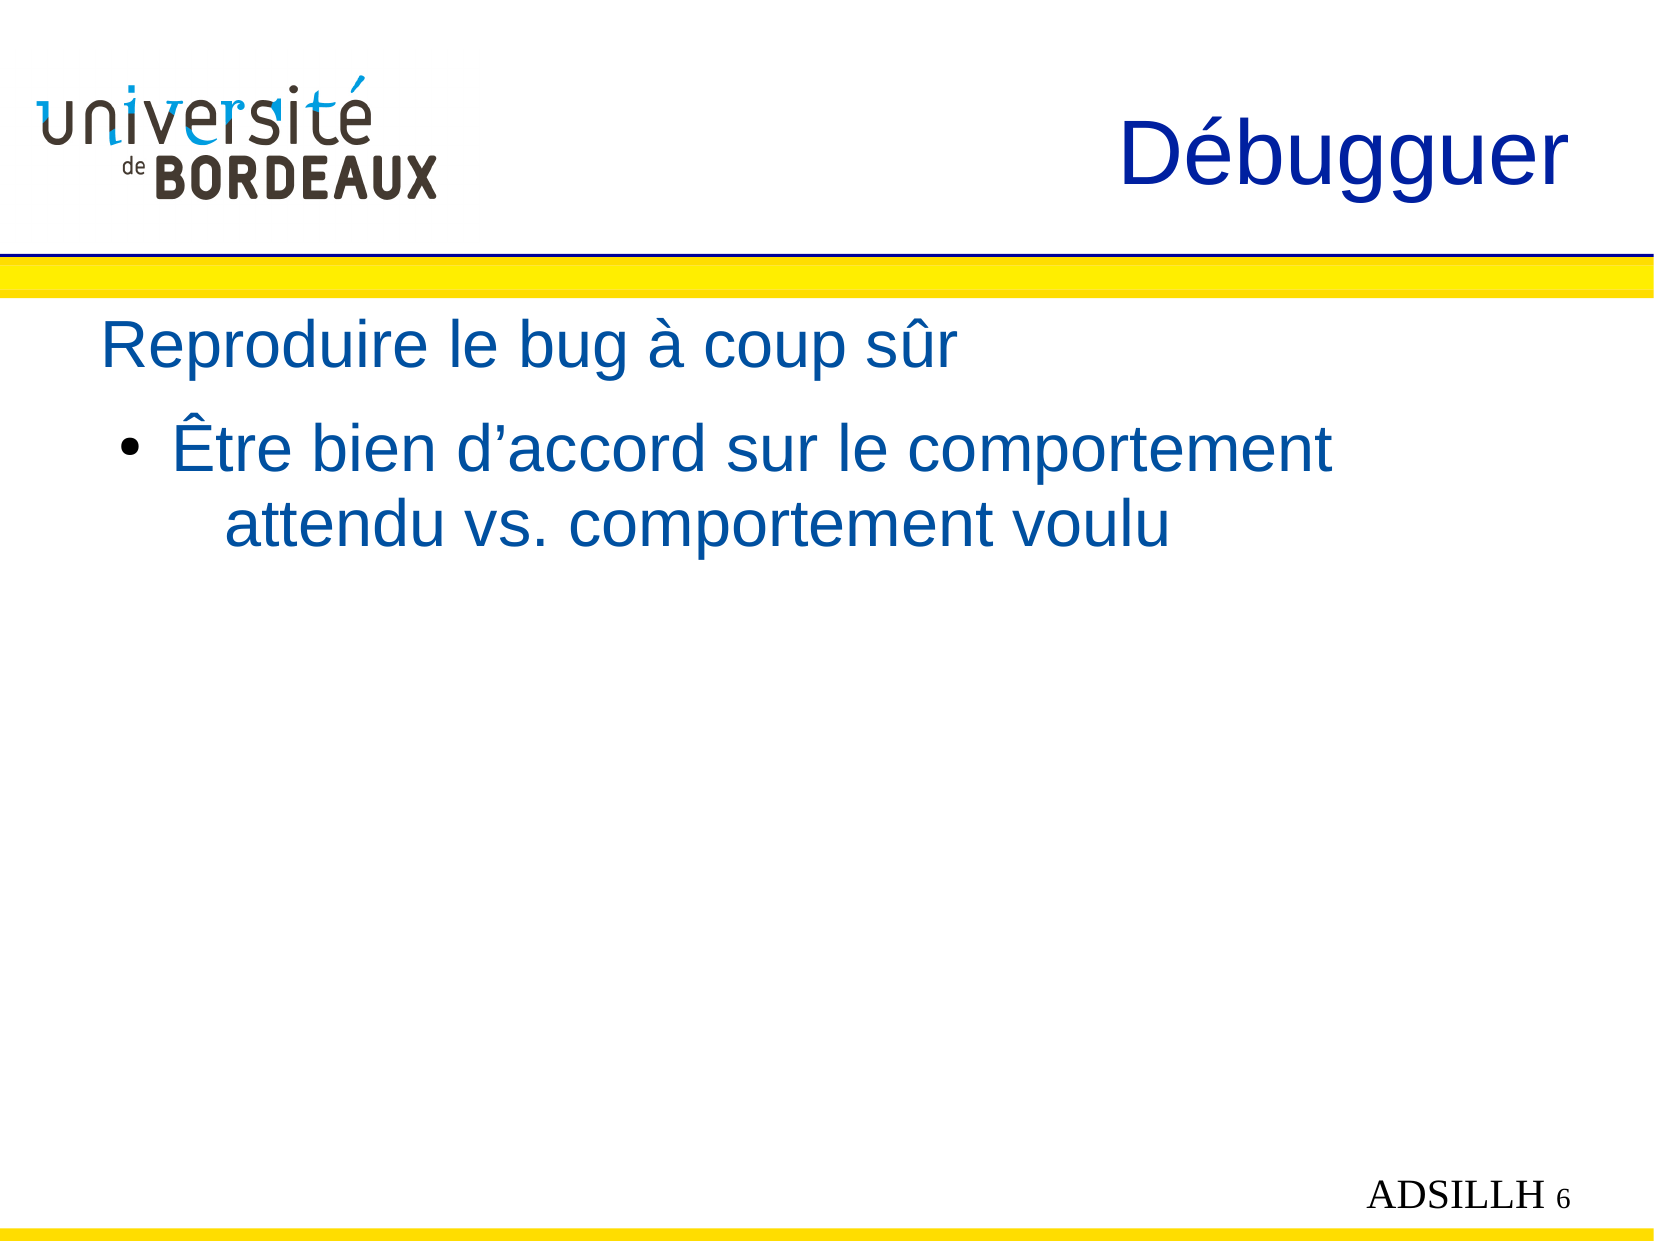

# Débugguer
Reproduire le bug à coup sûr
Être bien d’accord sur le comportement attendu vs. comportement voulu
6